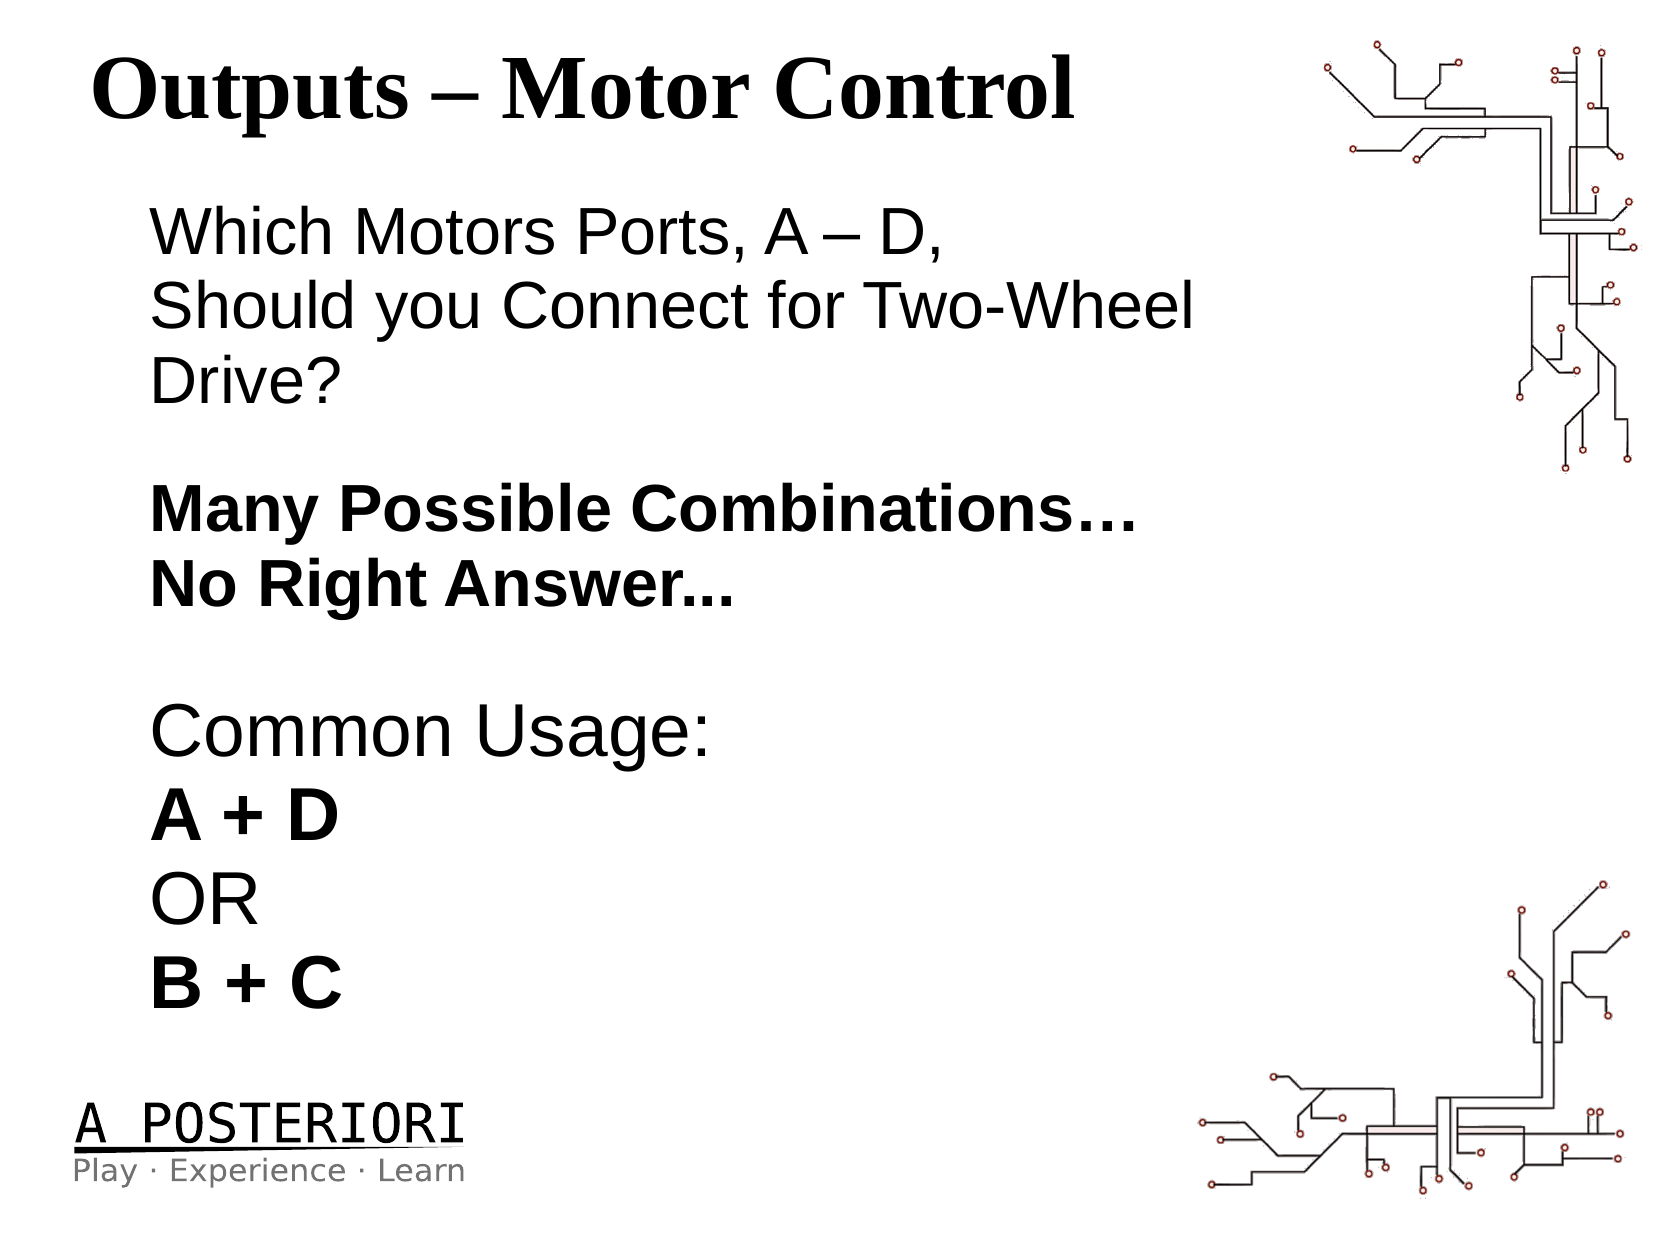

# Outputs – Motor Control
Which Motors Ports, A – D,
Should you Connect for Two-Wheel Drive?
Many Possible Combinations…
No Right Answer...
Common Usage:
A + D
OR
B + C